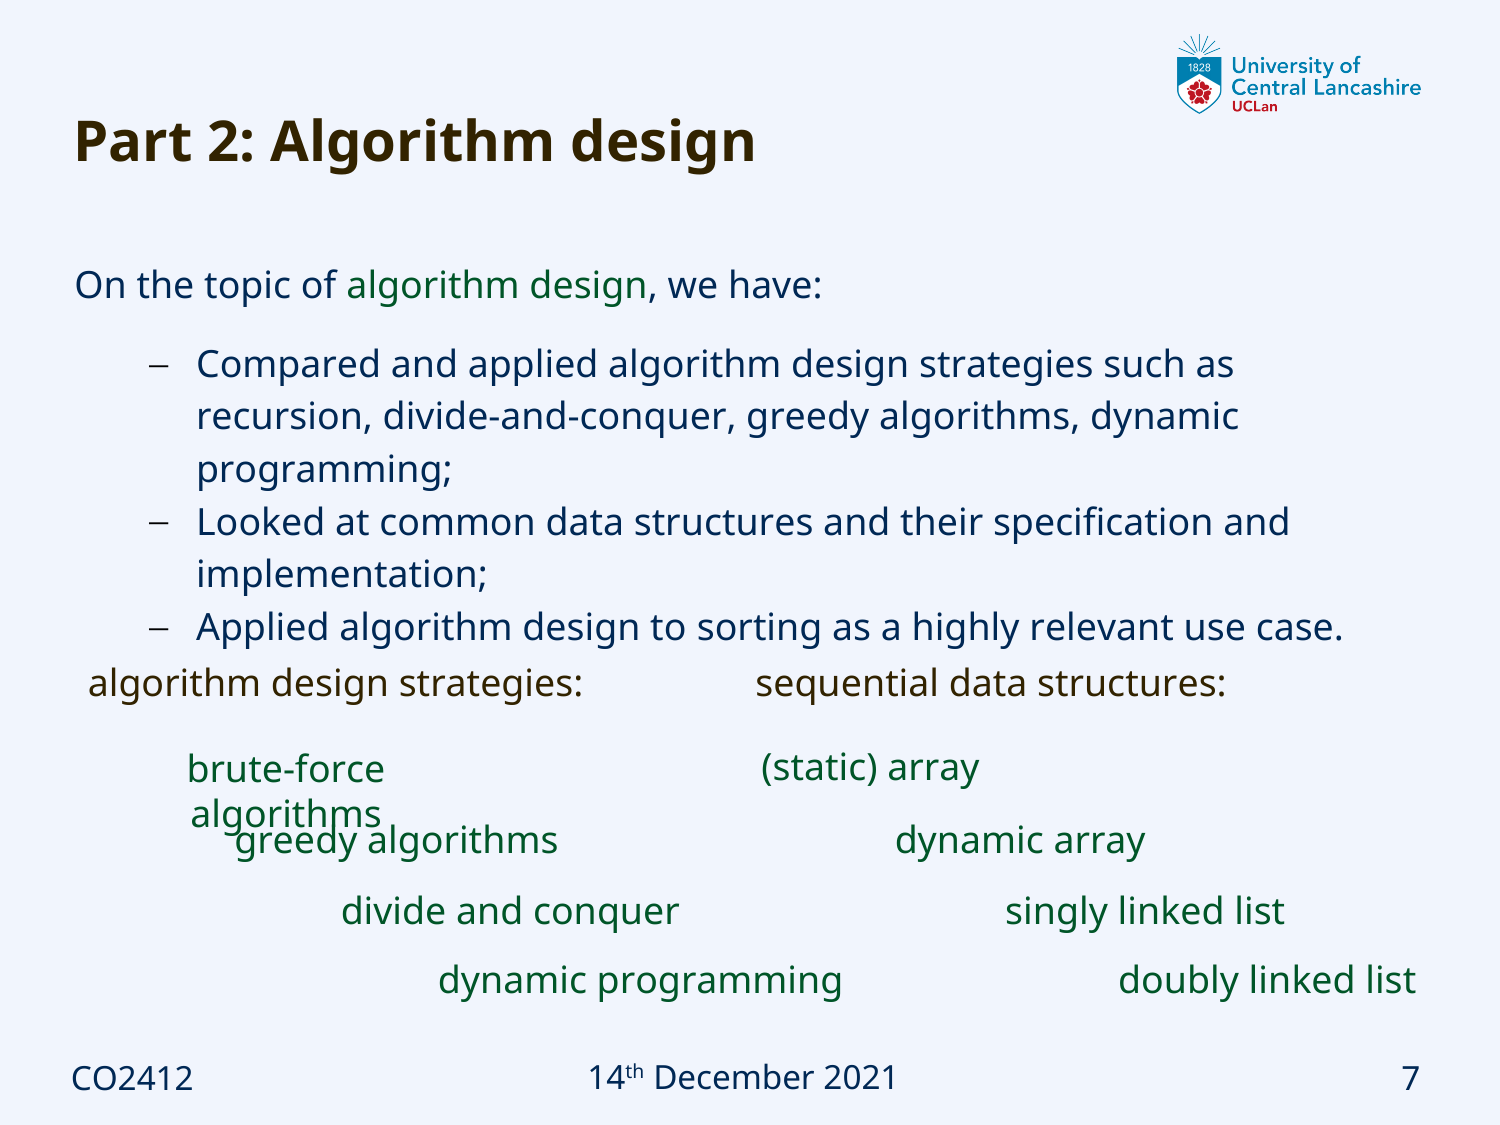

# Part 2: Algorithm design
On the topic of algorithm design, we have:
Compared and applied algorithm design strategies such as recursion, divide-and-conquer, greedy algorithms, dynamic programming;
Looked at common data structures and their specification and implementation;
Applied algorithm design to sorting as a highly relevant use case.
algorithm design strategies:
sequential data structures:
(static) array
brute-force algorithms
dynamic array
greedy algorithms
singly linked list
divide and conquer
dynamic programming
doubly linked list